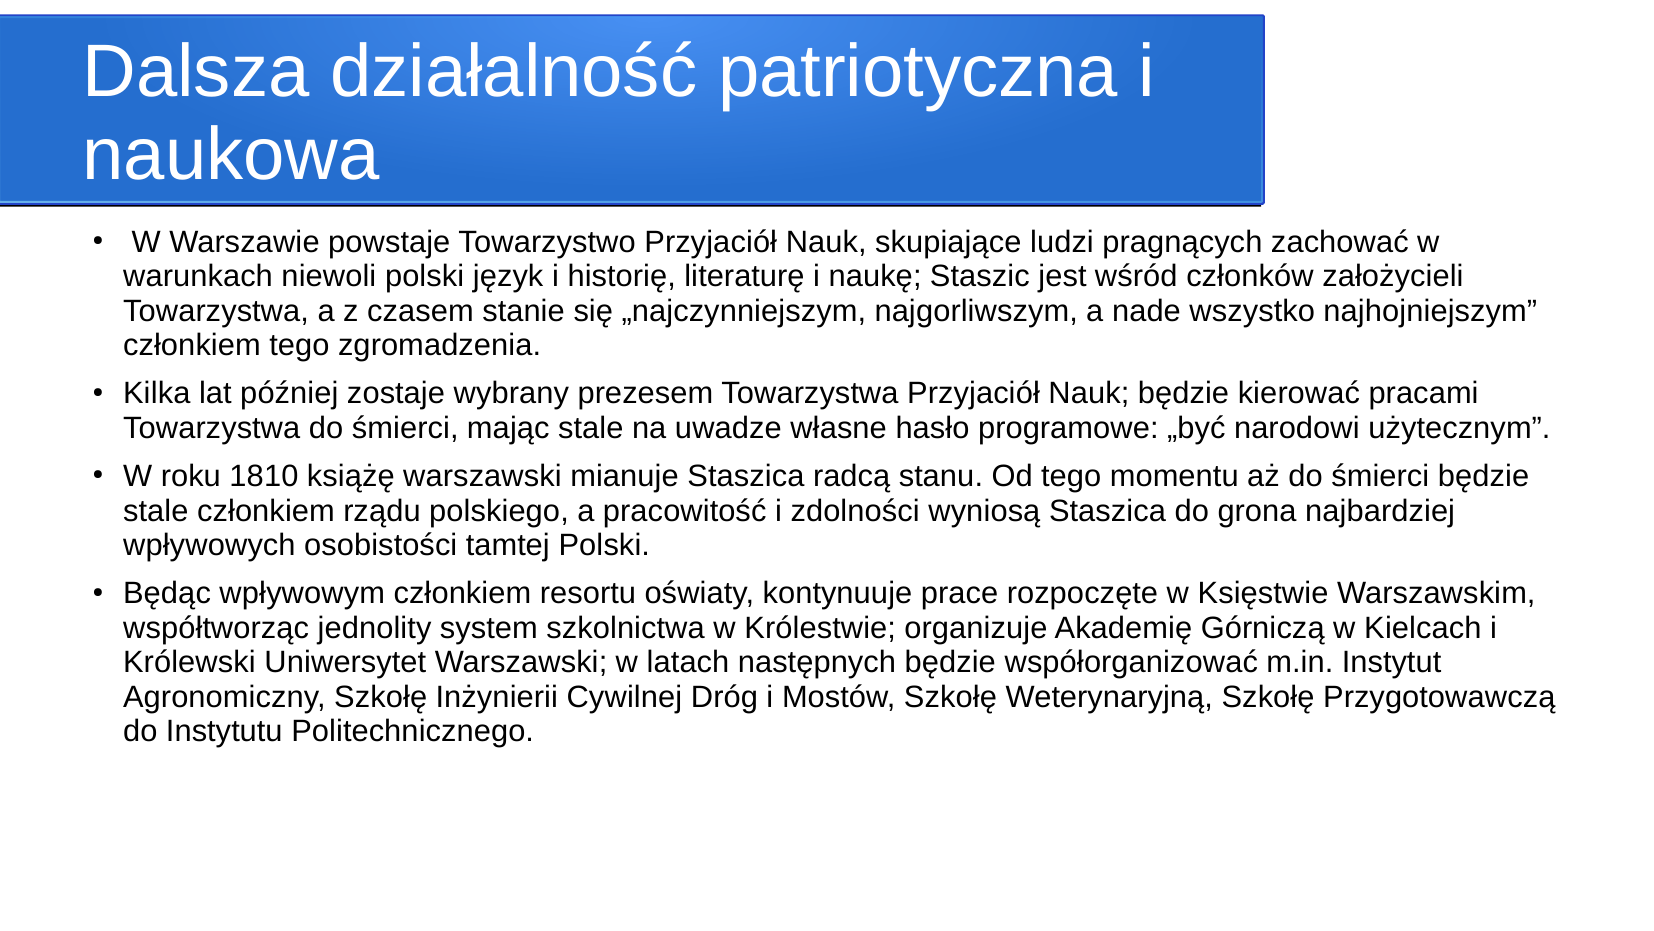

# Dalsza działalność patriotyczna i naukowa
 W Warszawie powstaje Towarzystwo Przyjaciół Nauk, skupiające ludzi pragnących zachować w warunkach niewoli polski język i historię, literaturę i naukę; Staszic jest wśród członków założycieli Towarzystwa, a z czasem stanie się „najczynniejszym, najgorliwszym, a nade wszystko najhojniejszym” członkiem tego zgromadzenia.
Kilka lat później zostaje wybrany prezesem Towarzystwa Przyjaciół Nauk; będzie kierować pracami Towarzystwa do śmierci, mając stale na uwadze własne hasło programowe: „być narodowi użytecznym”.
W roku 1810 książę warszawski mianuje Staszica radcą stanu. Od tego momentu aż do śmierci będzie stale członkiem rządu polskiego, a pracowitość i zdolności wyniosą Staszica do grona najbardziej wpływowych osobistości tamtej Polski.
Będąc wpływowym członkiem resortu oświaty, kontynuuje prace rozpoczęte w Księstwie Warszawskim, współtworząc jednolity system szkolnictwa w Królestwie; organizuje Akademię Górniczą w Kielcach i Królewski Uniwersytet Warszawski; w latach następnych będzie współorganizować m.in. Instytut Agronomiczny, Szkołę Inżynierii Cywilnej Dróg i Mostów, Szkołę Weterynaryjną, Szkołę Przygotowawczą do Instytutu Politechnicznego.